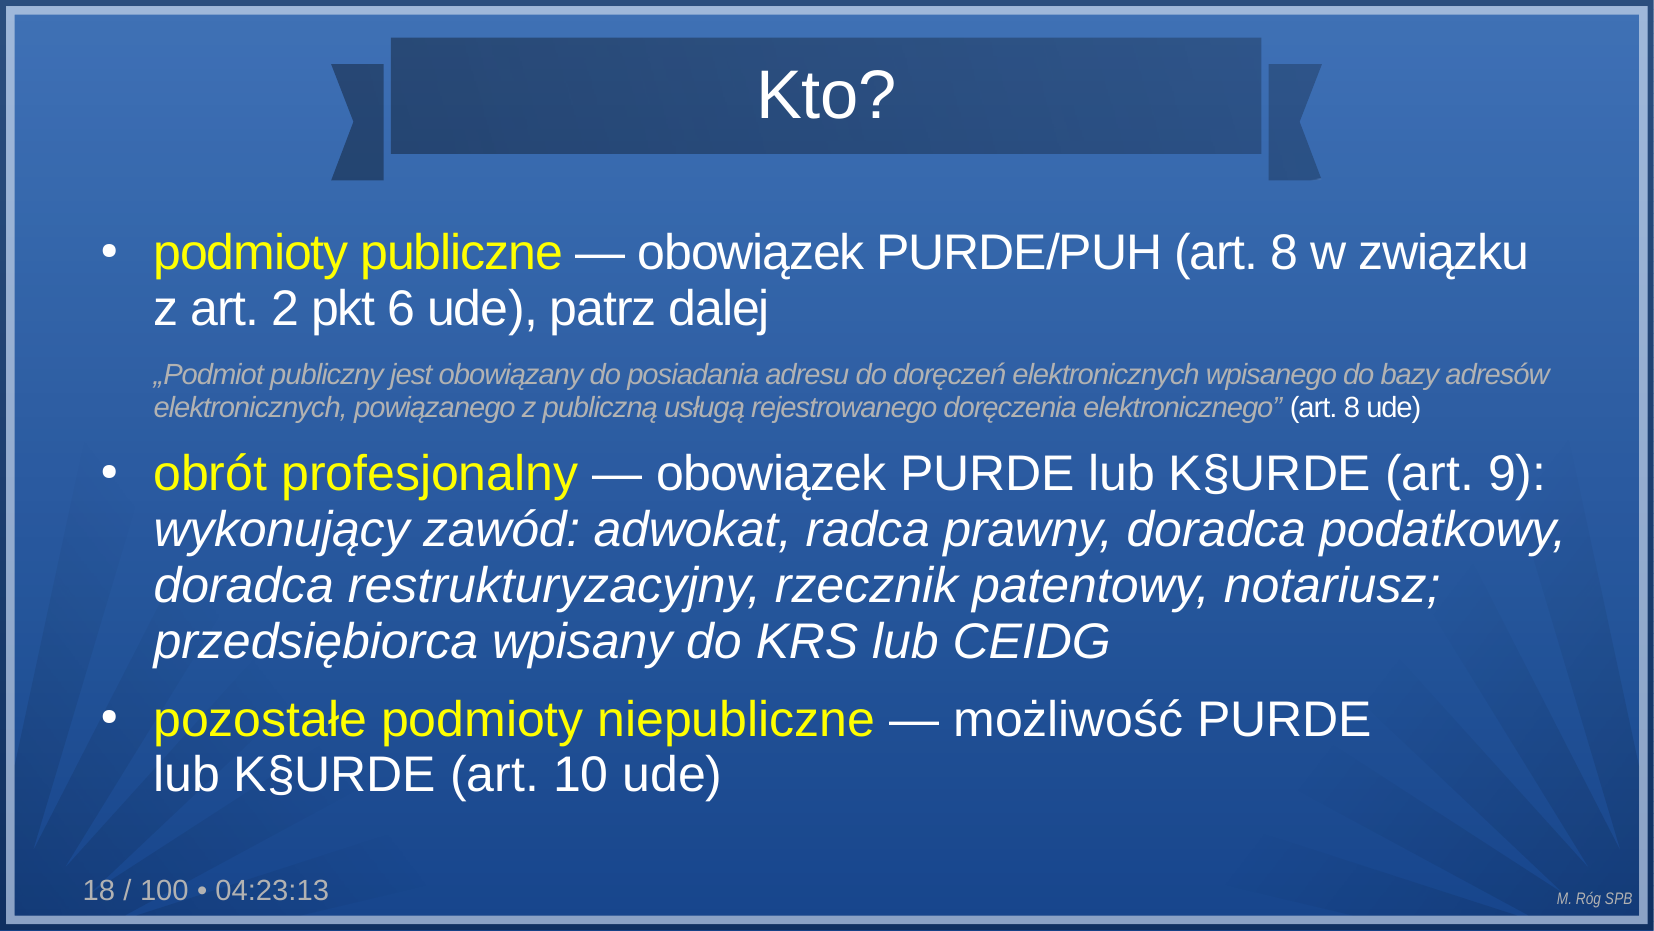

# Kto?
podmioty publiczne — obowiązek PURDE/PUH (art. 8 w związku z art. 2 pkt 6 ude), patrz dalej
„Podmiot publiczny jest obowiązany do posiadania adresu do doręczeń elektronicznych wpisanego do bazy adresów elektronicznych, powiązanego z publiczną usługą rejestrowanego doręczenia elektronicznego” (art. 8 ude)
obrót profesjonalny — obowiązek PURDE lub K§URDE (art. 9): wykonujący zawód: adwokat, radca prawny, doradca podatkowy, doradca restrukturyzacyjny, rzecznik patentowy, notariusz; przedsiębiorca wpisany do KRS lub CEIDG
pozostałe podmioty niepubliczne — możliwość PURDE lub K§URDE (art. 10 ude)